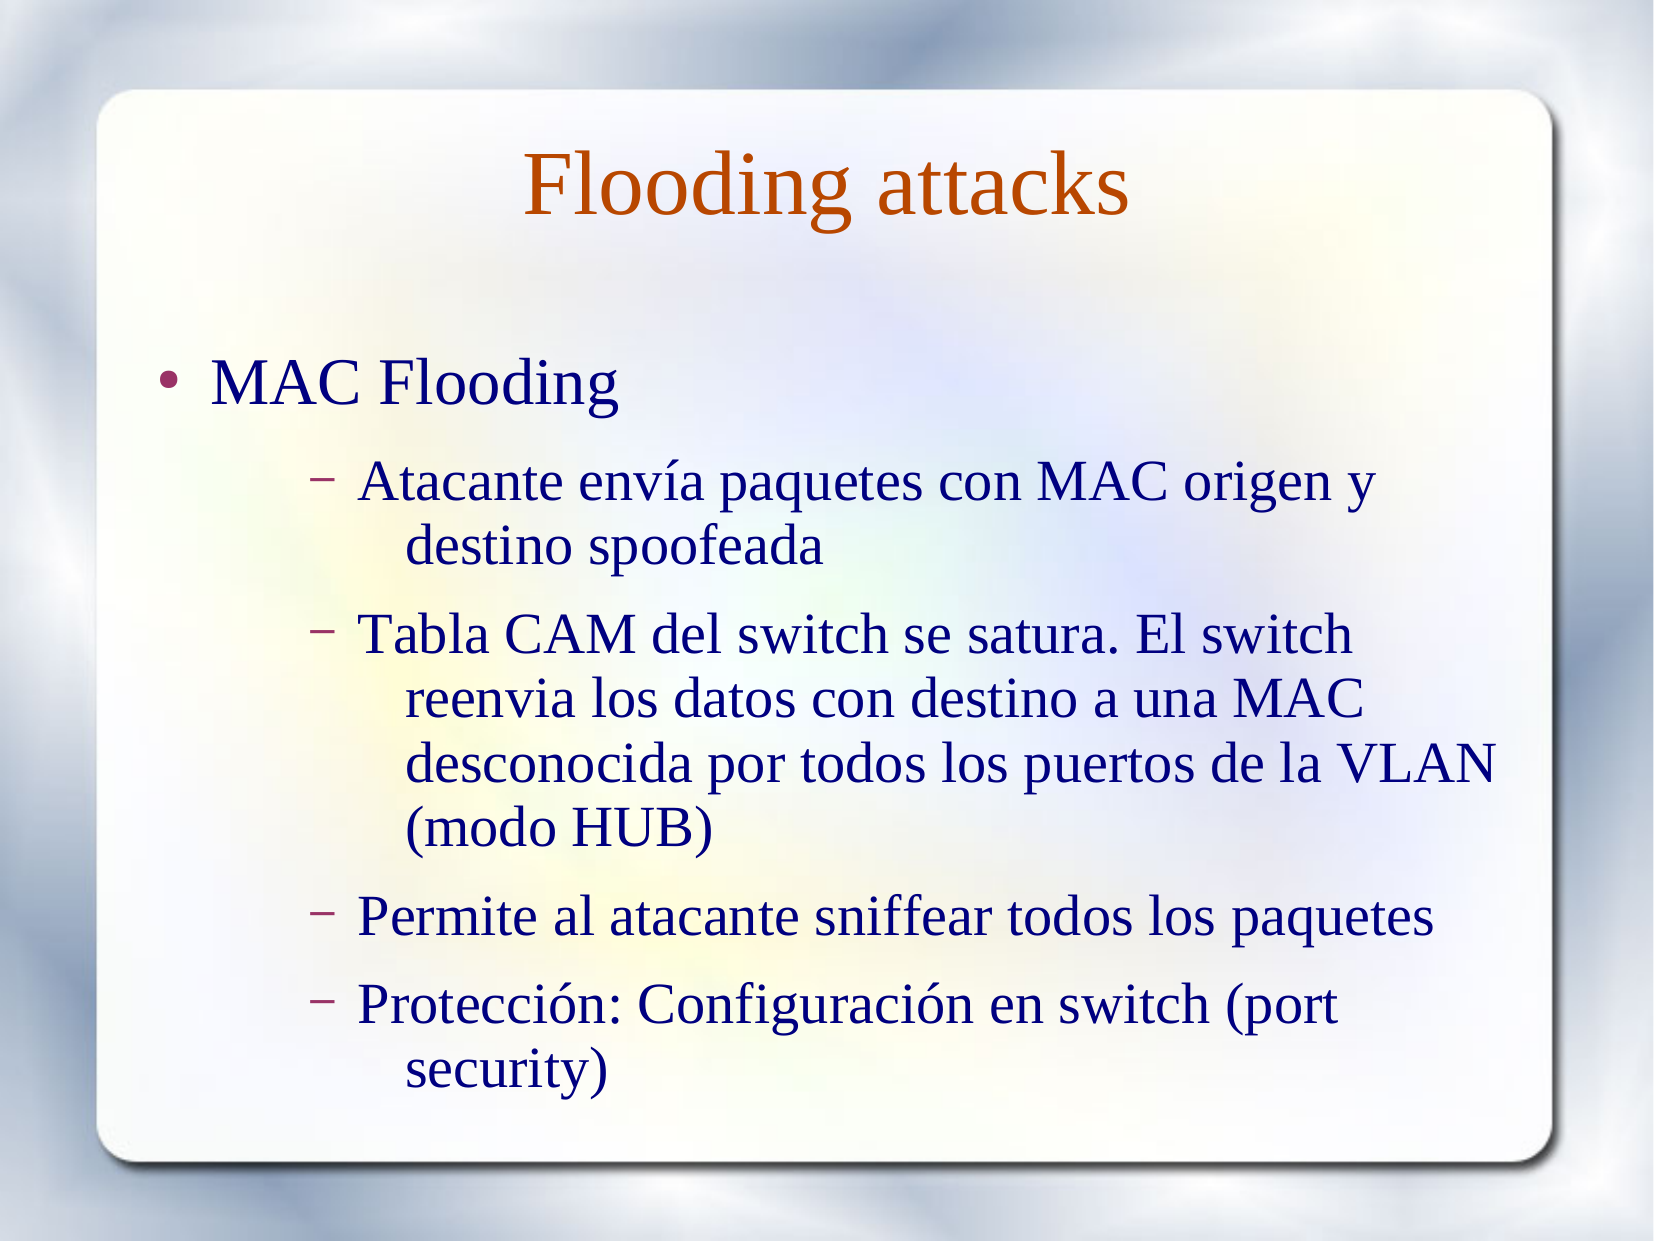

# Flooding attacks
MAC Flooding
Atacante envía paquetes con MAC origen y destino spoofeada
Tabla CAM del switch se satura. El switch reenvia los datos con destino a una MAC desconocida por todos los puertos de la VLAN (modo HUB)
Permite al atacante sniffear todos los paquetes
Protección: Configuración en switch (port security)